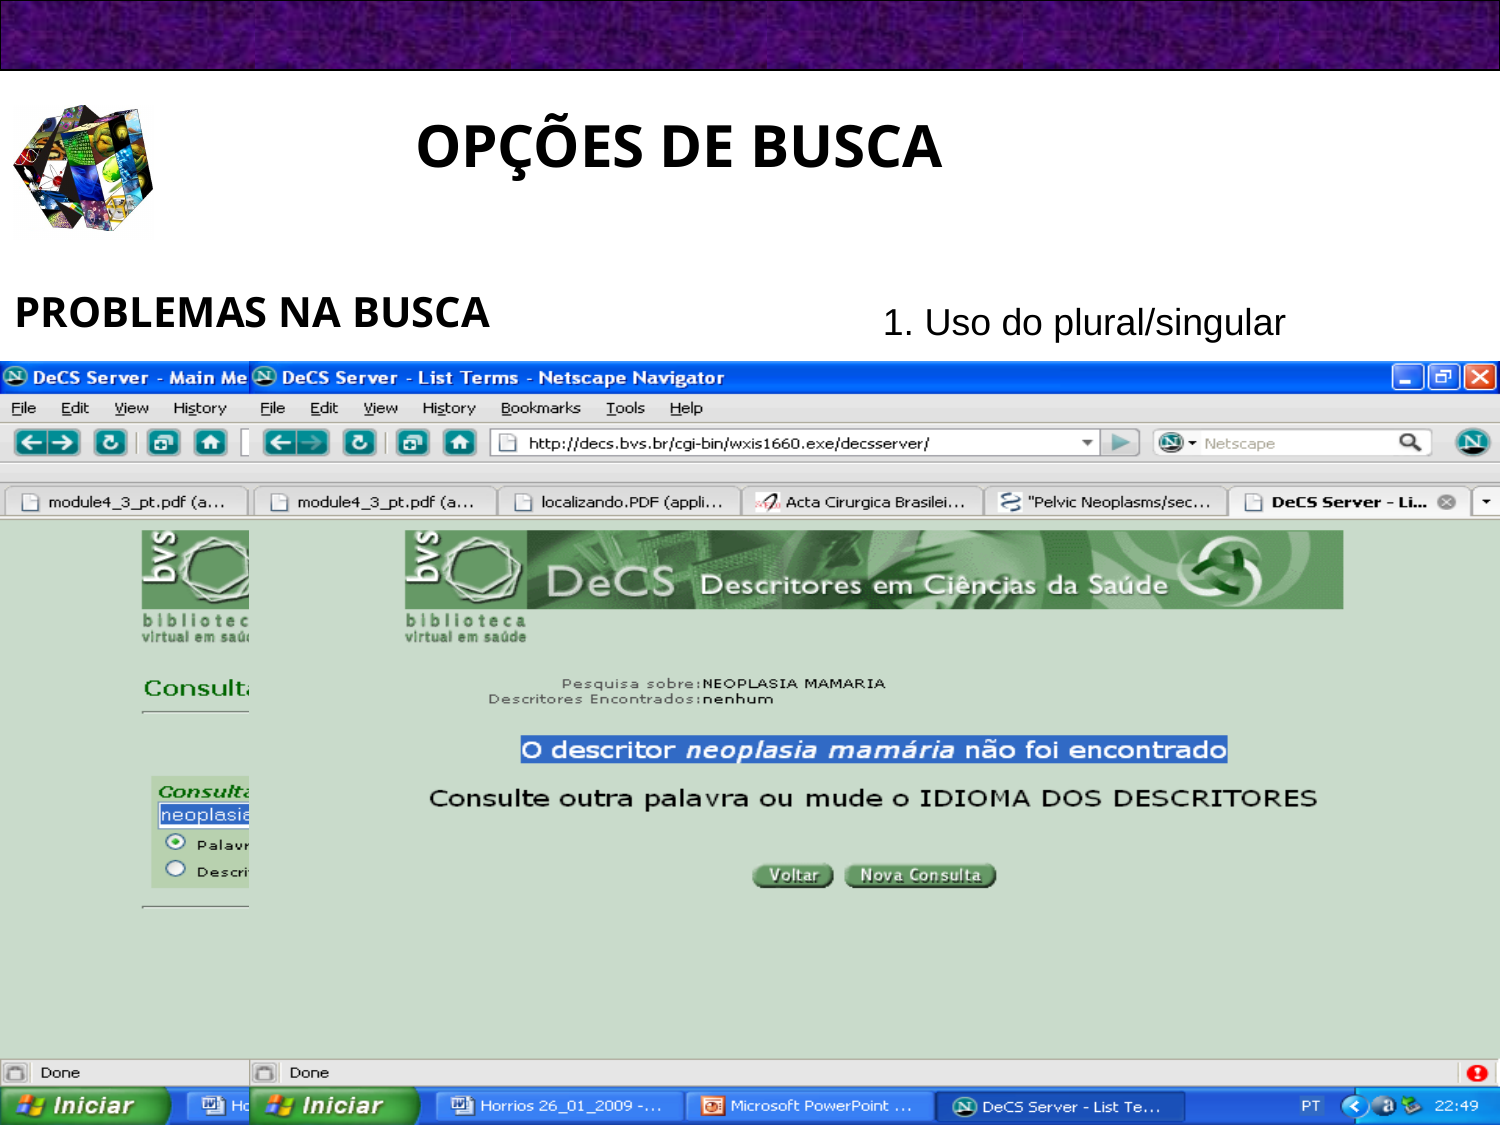

OPÇÕES DE BUSCA
PROBLEMAS NA BUSCA
1. Uso do plural/singular